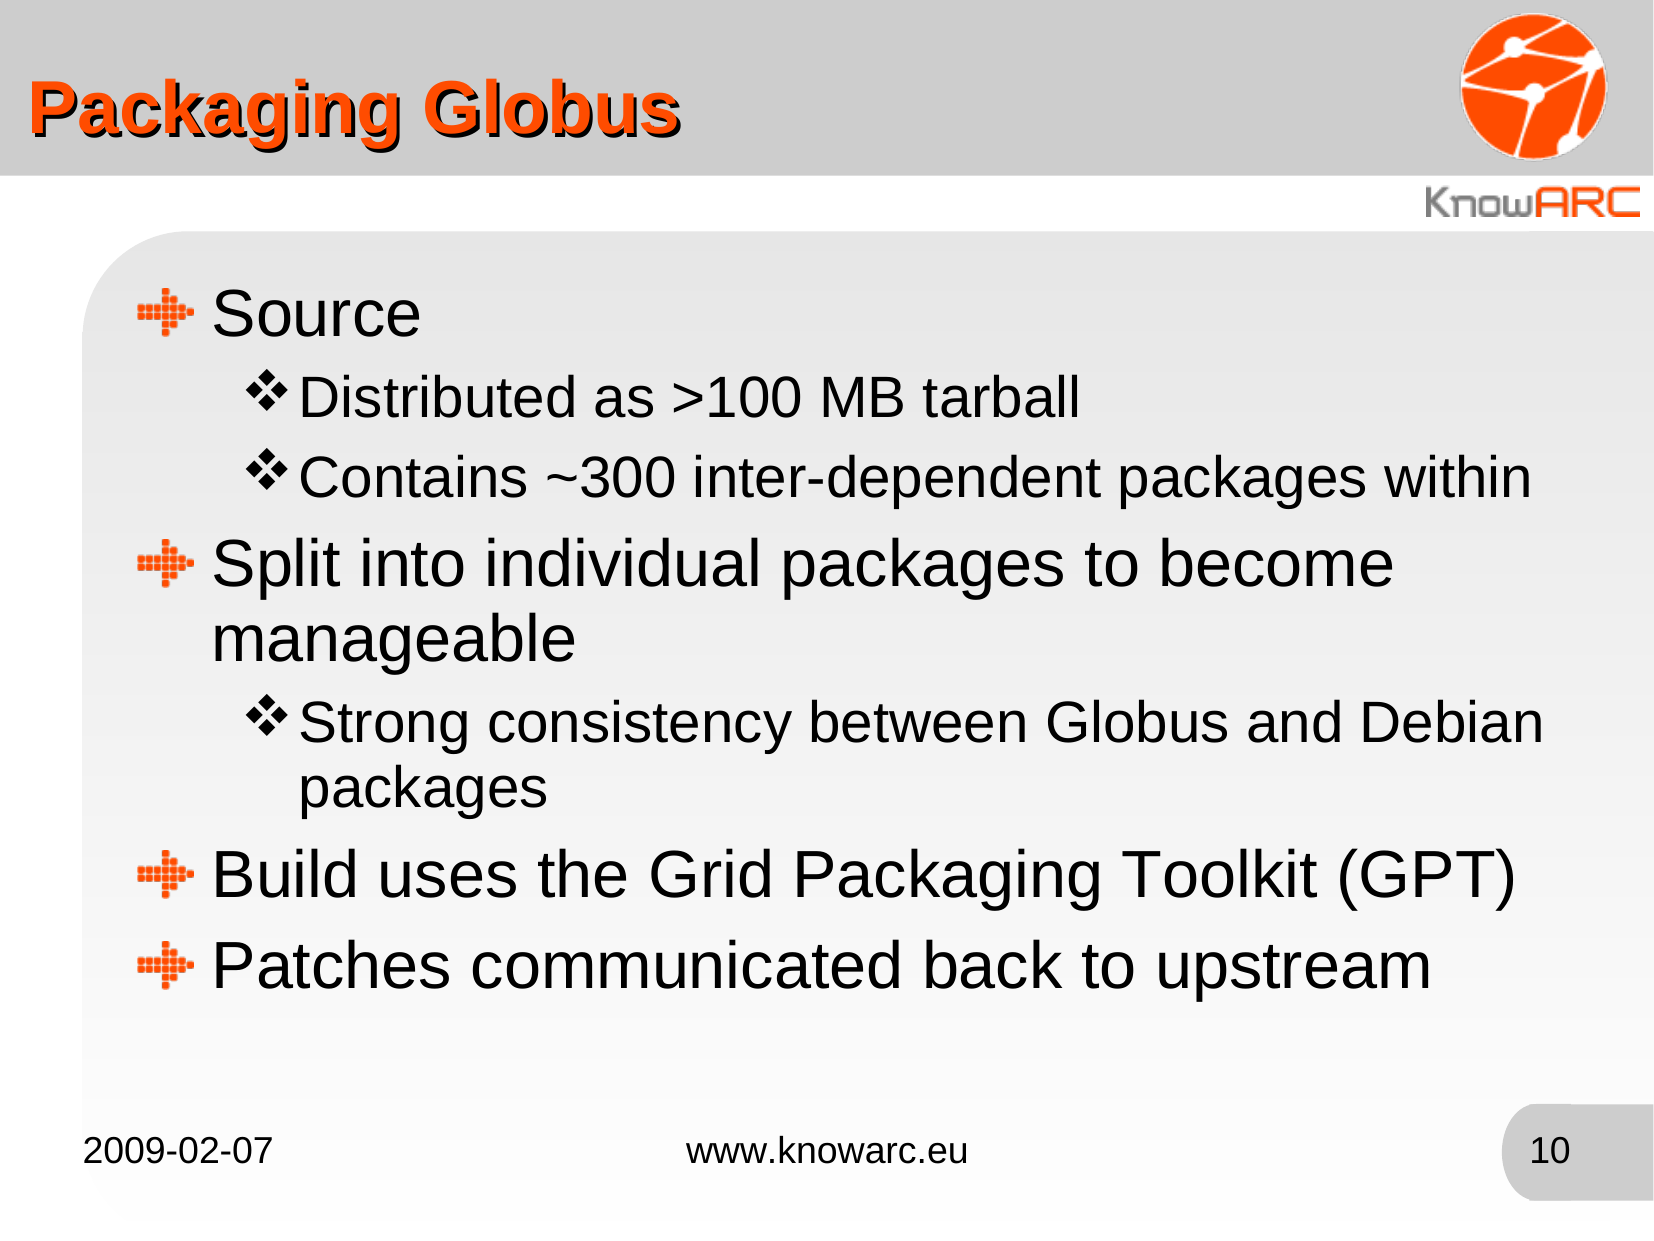

# Packaging Globus
Source
Distributed as >100 MB tarball
Contains ~300 inter-dependent packages within
Split into individual packages to become manageable
Strong consistency between Globus and Debian packages
Build uses the Grid Packaging Toolkit (GPT)
Patches communicated back to upstream
2009-02-07
www.knowarc.eu
10